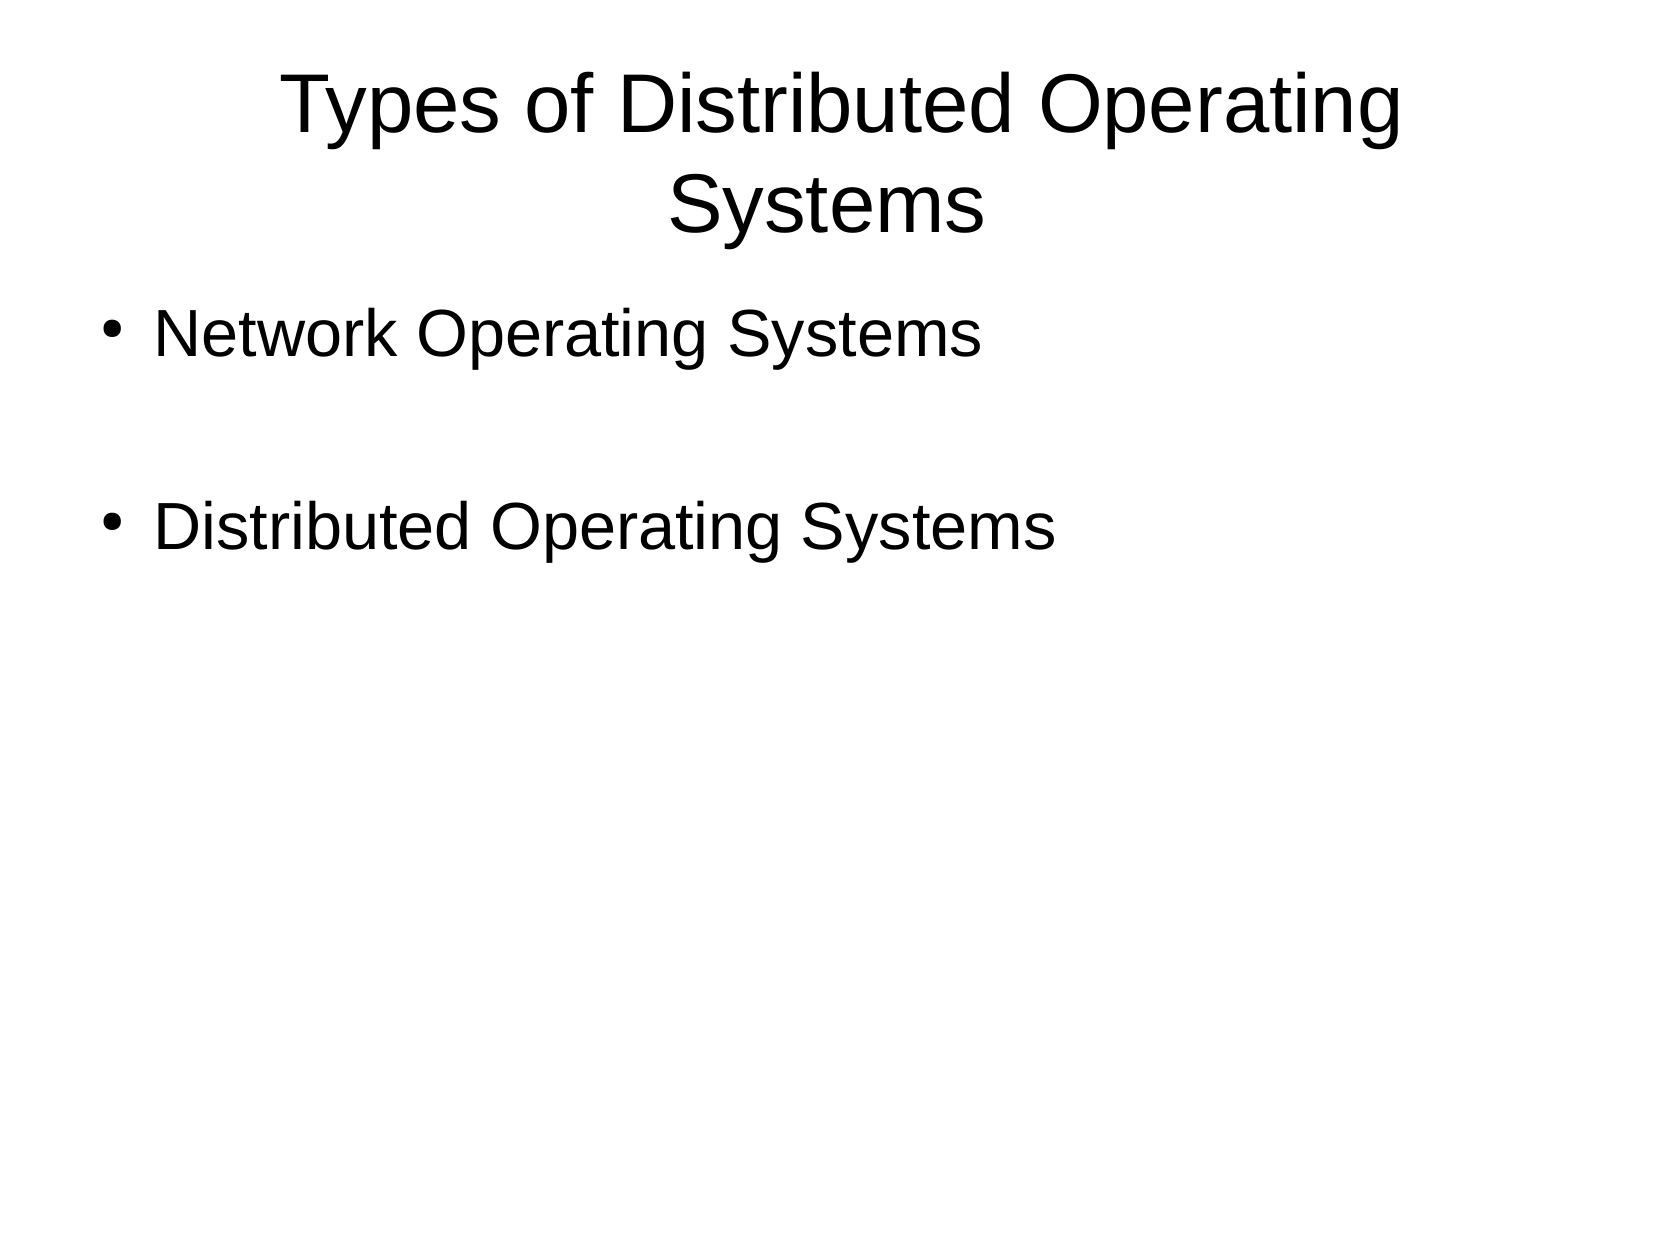

# Types of Distributed Operating Systems
Network Operating Systems
Distributed Operating Systems